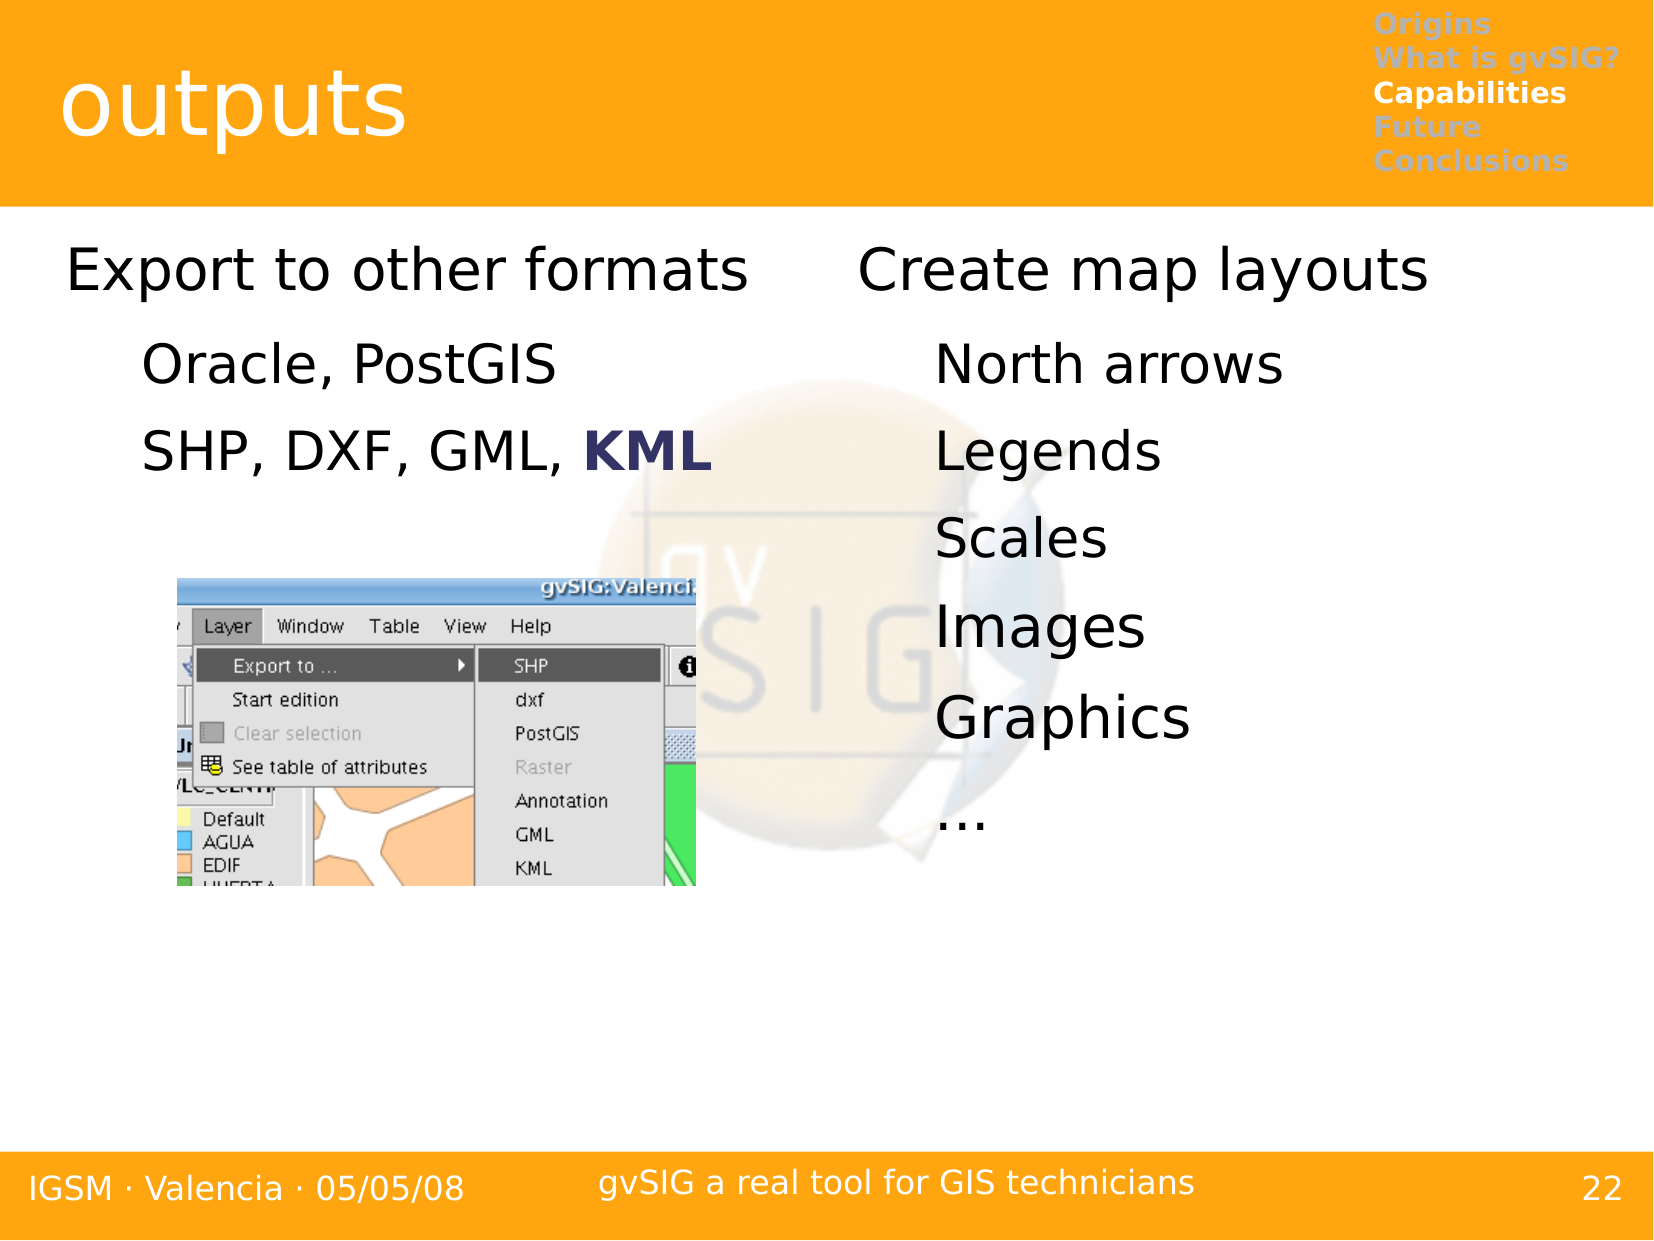

Origins
What is gvSIG?
Capabilities
Future
Conclusions
# outputs
Export to other formats
Oracle, PostGIS
SHP, DXF, GML, KML
Create map layouts
North arrows
Legends
Scales
Images
Graphics
...
gvSIG a real tool for GIS technicians
IGSM · Valencia · 05/05/08
22